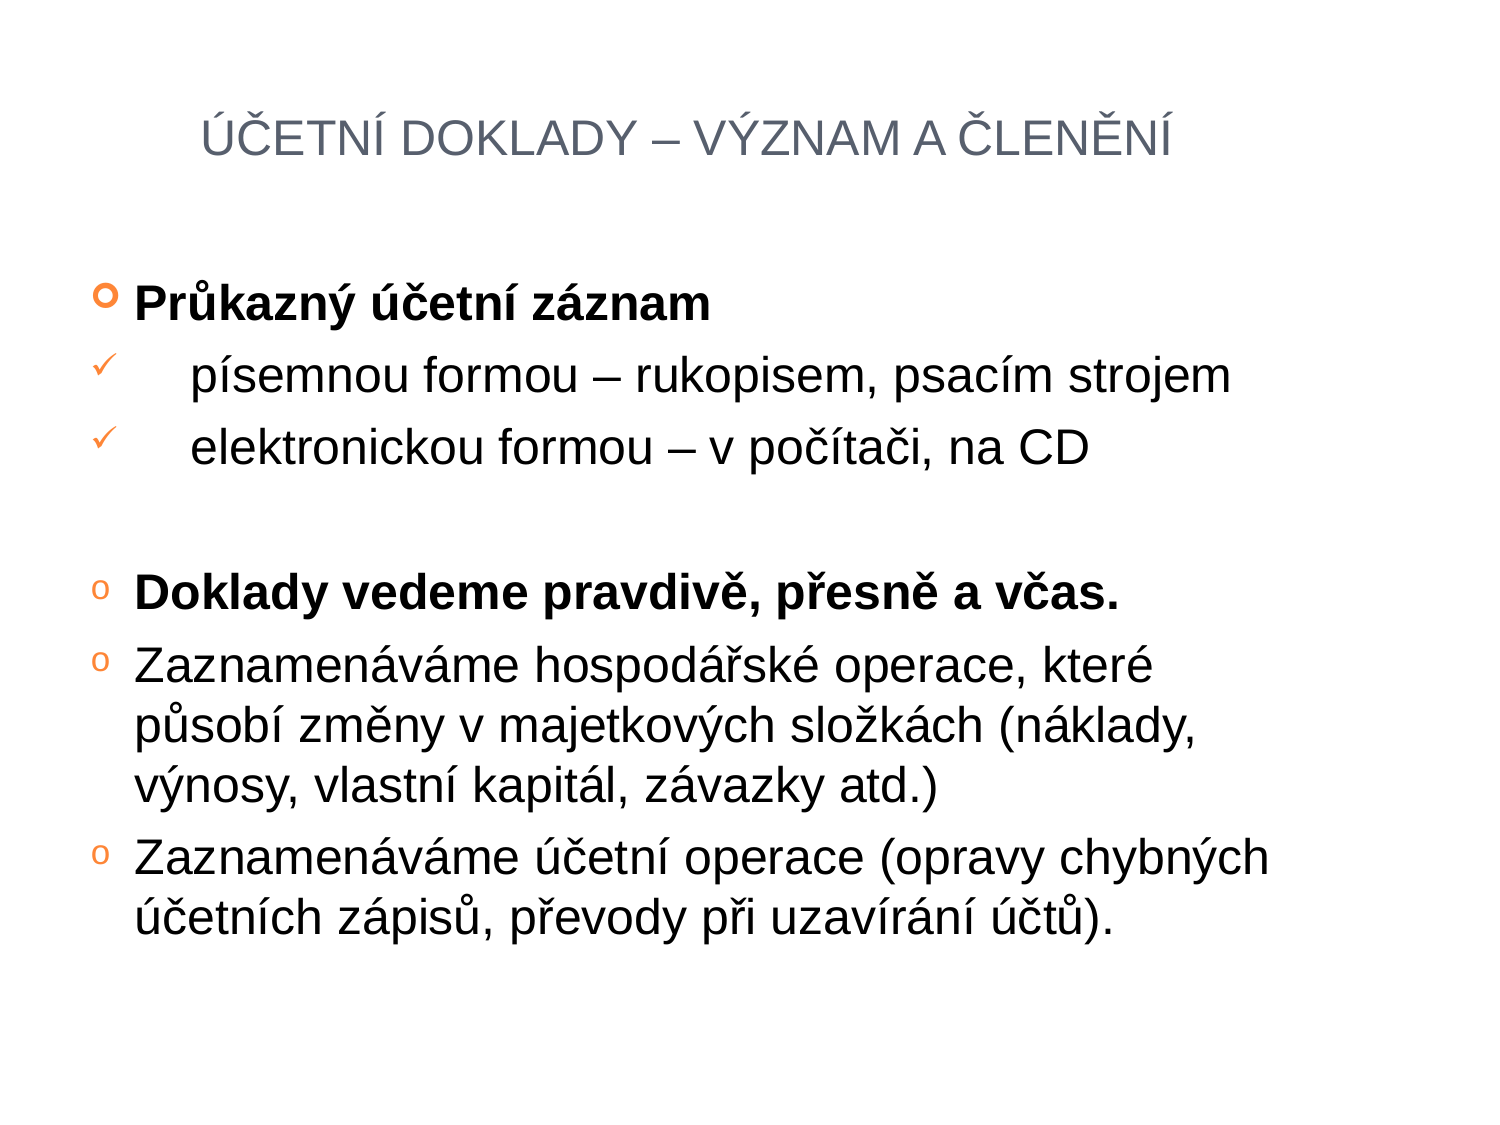

# ÚČETNÍ DOKLADY – VÝZNAM A ČLENĚNÍ
Průkazný účetní záznam
 písemnou formou – rukopisem, psacím strojem
 elektronickou formou – v počítači, na CD
Doklady vedeme pravdivě, přesně a včas.
Zaznamenáváme hospodářské operace, které působí změny v majetkových složkách (náklady, výnosy, vlastní kapitál, závazky atd.)
Zaznamenáváme účetní operace (opravy chybných účetních zápisů, převody při uzavírání účtů).